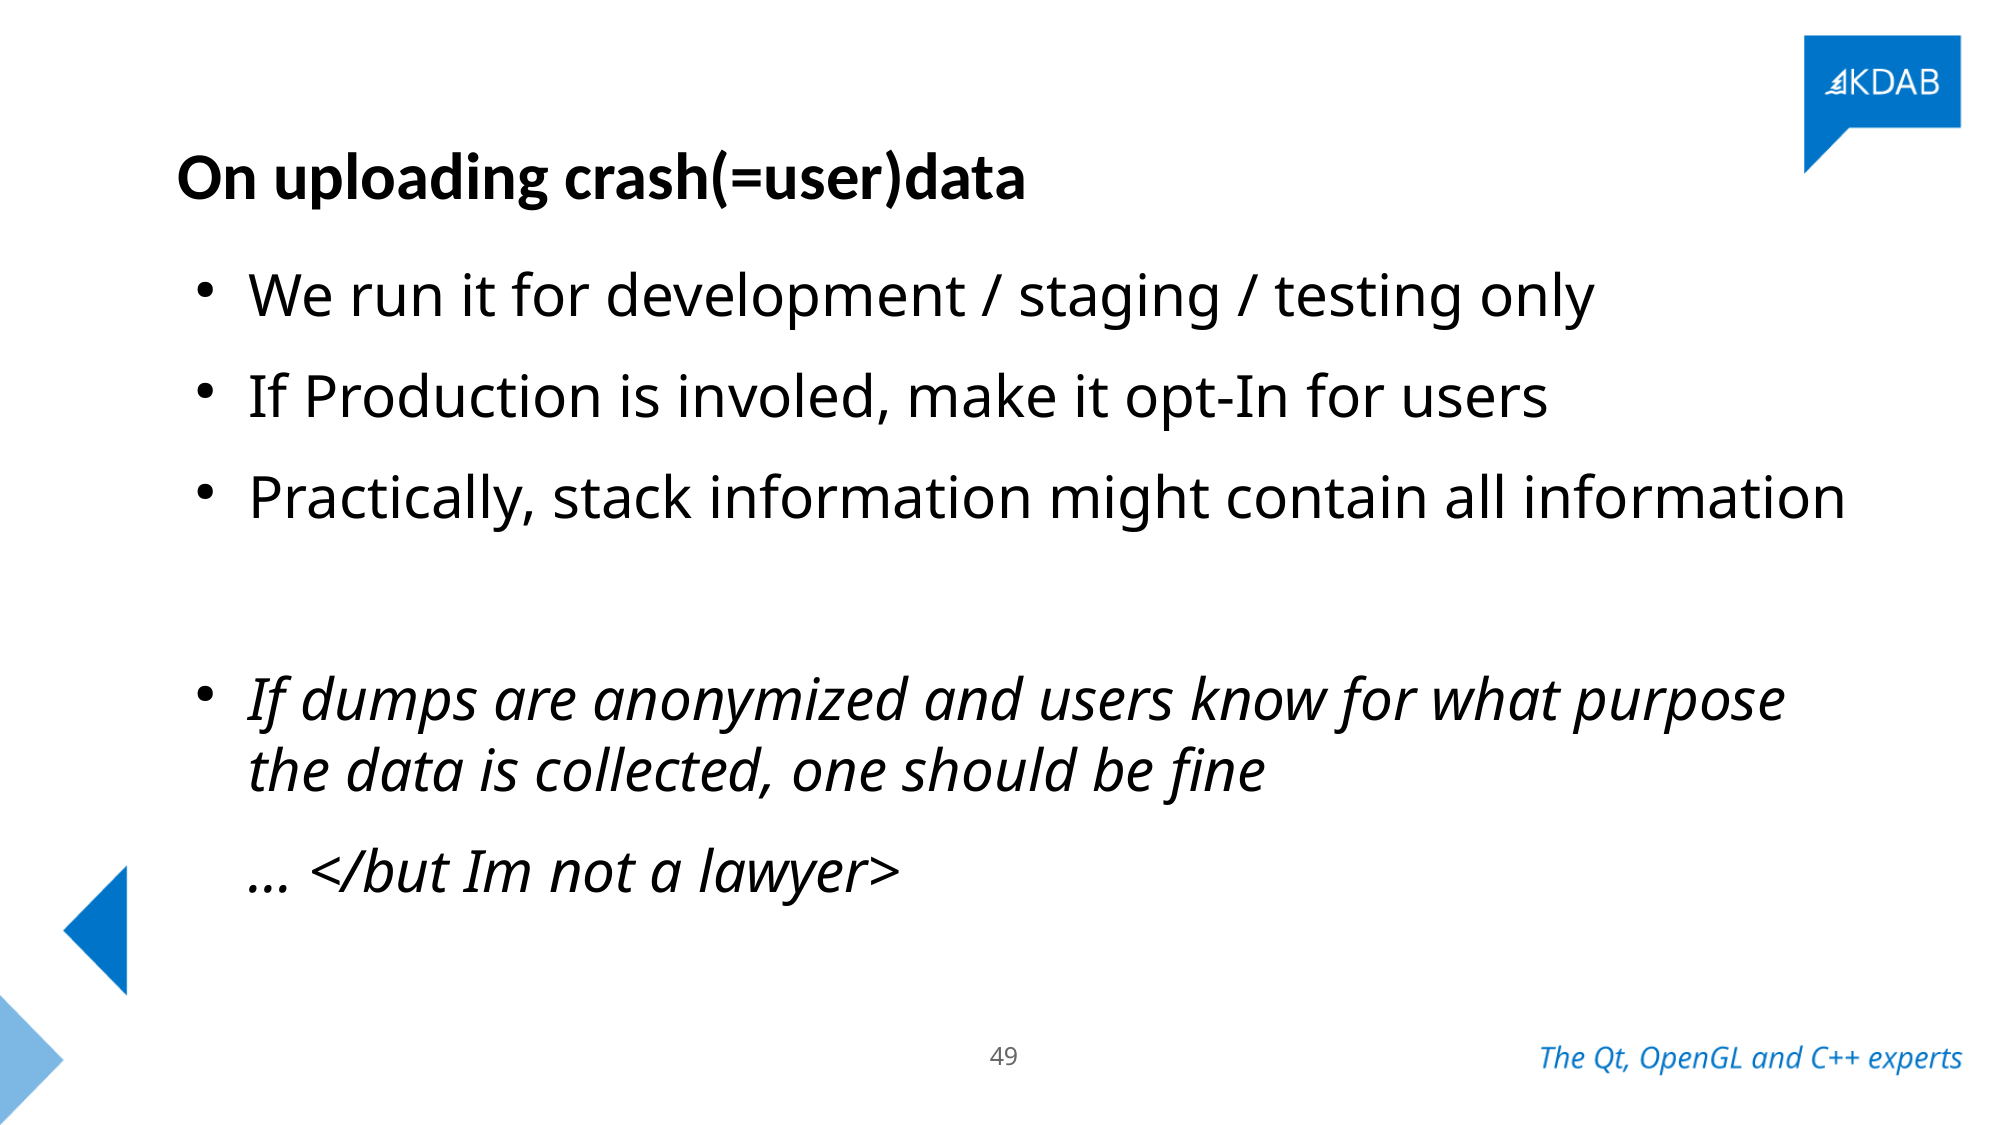

# On uploading crash(=user)data
We run it for development / staging / testing only
If Production is involed, make it opt-In for users
Practically, stack information might contain all information
If dumps are anonymized and users know for what purpose the data is collected, one should be fine
… </but Im not a lawyer>